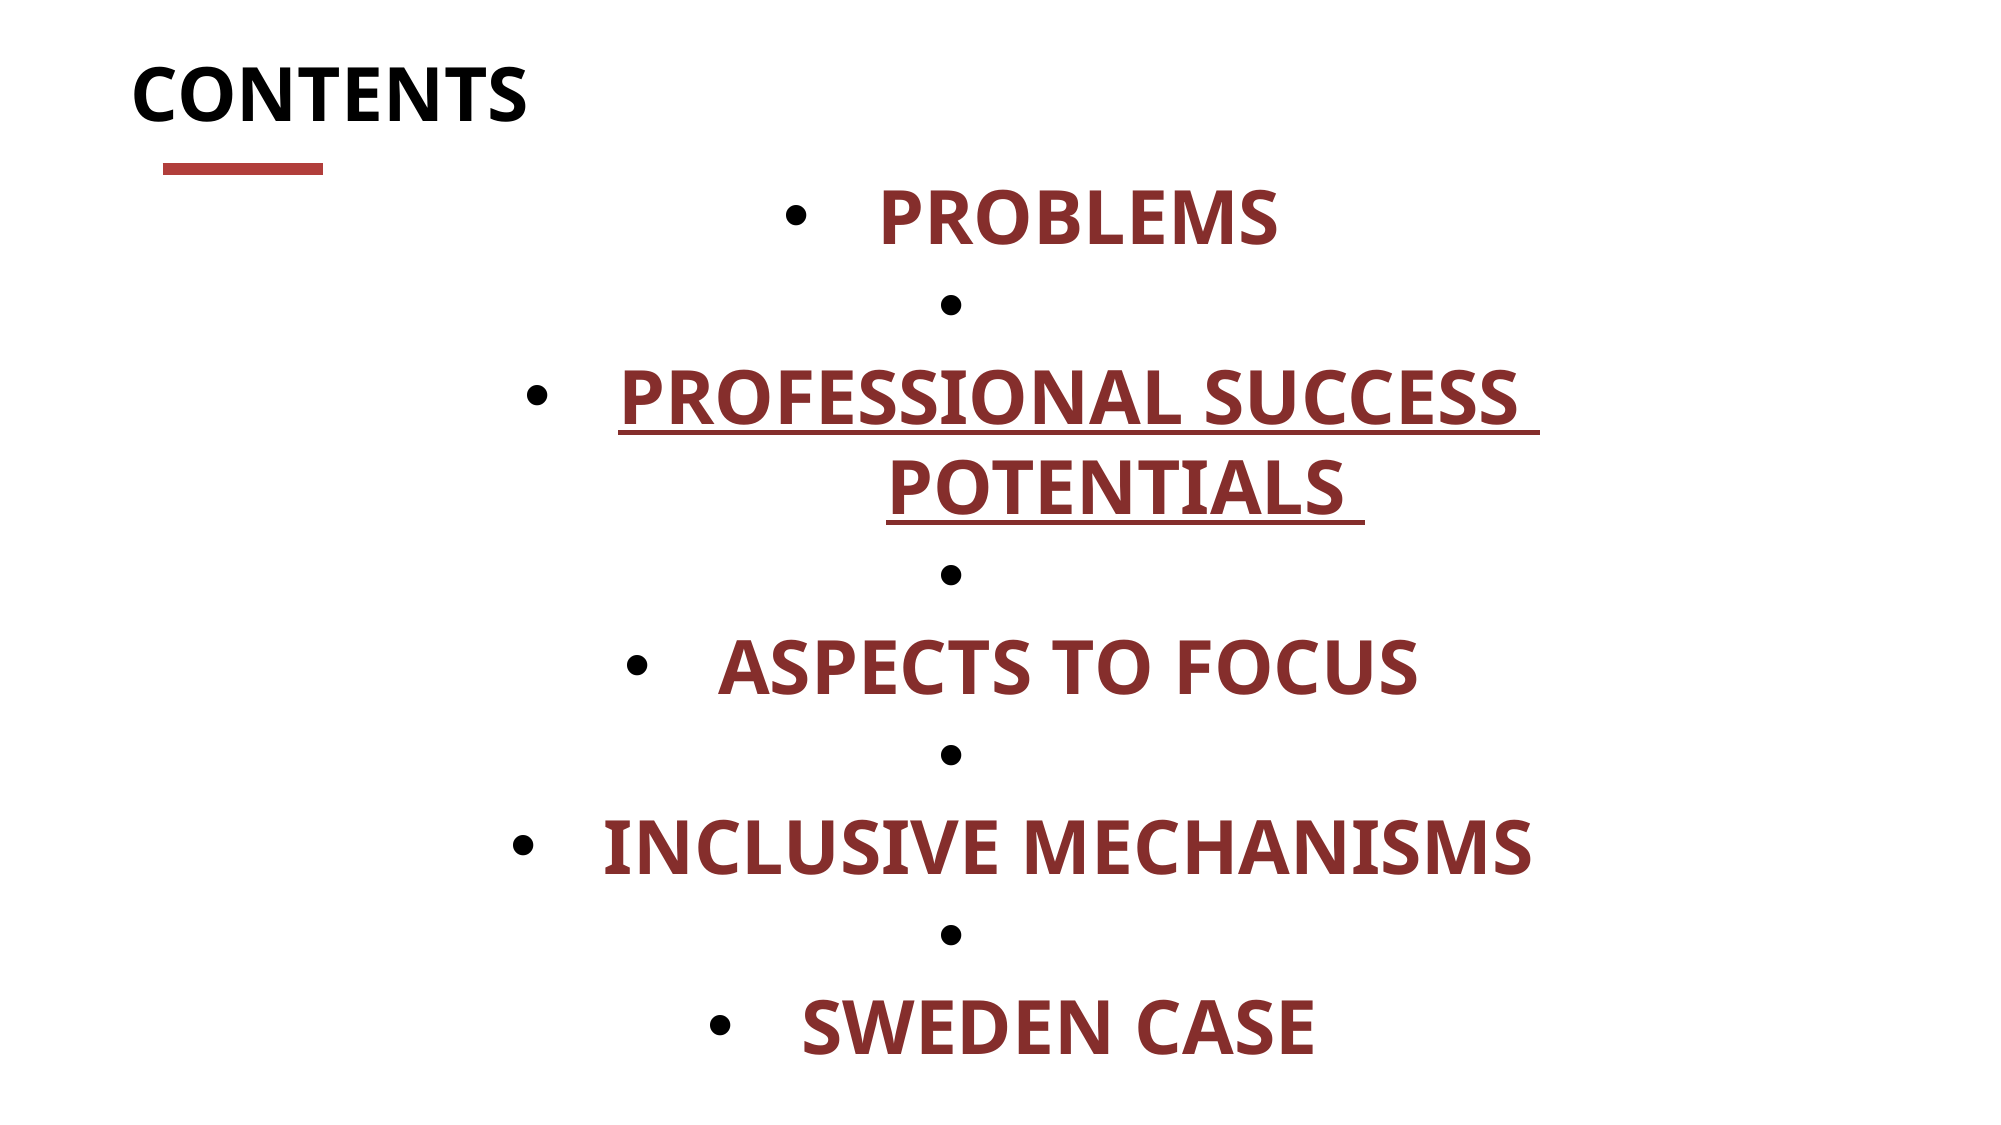

CONTENTS
PROBLEMS
PROFESSIONAL SUCCESS POTENTIALS
ASPECTS TO FOCUS
INCLUSIVE MECHANISMS
SWEDEN CASE